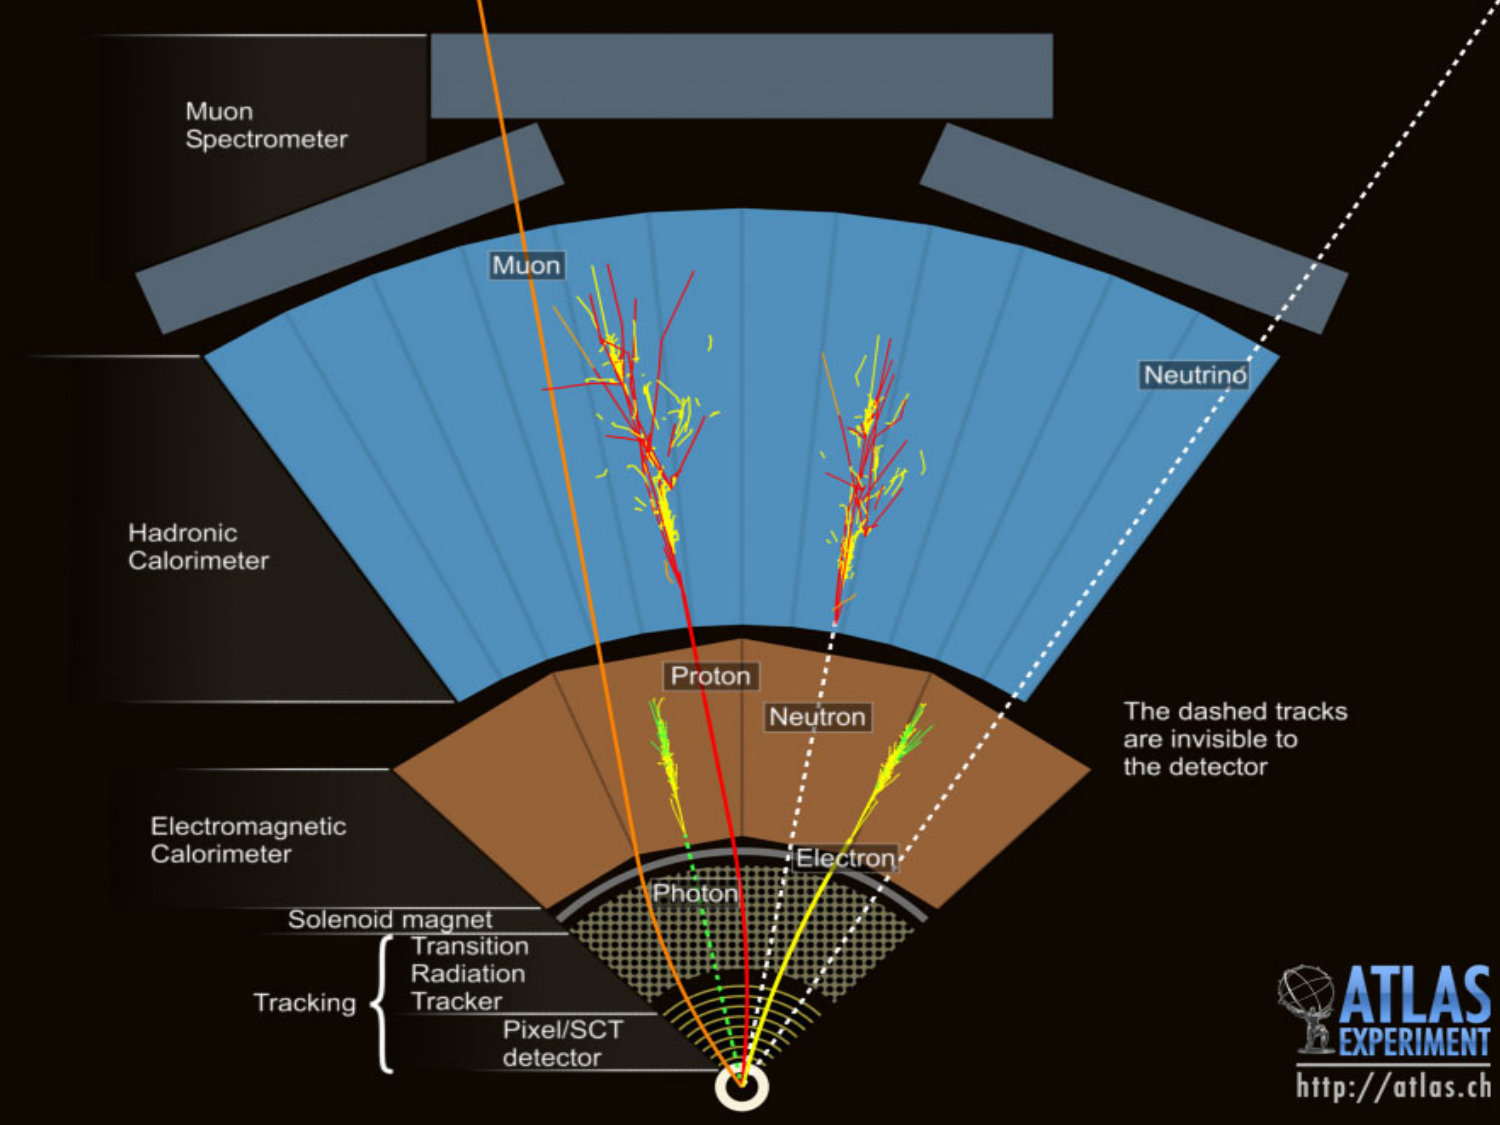

# Kleine Erinnerung
International Masterclasses 2013
35